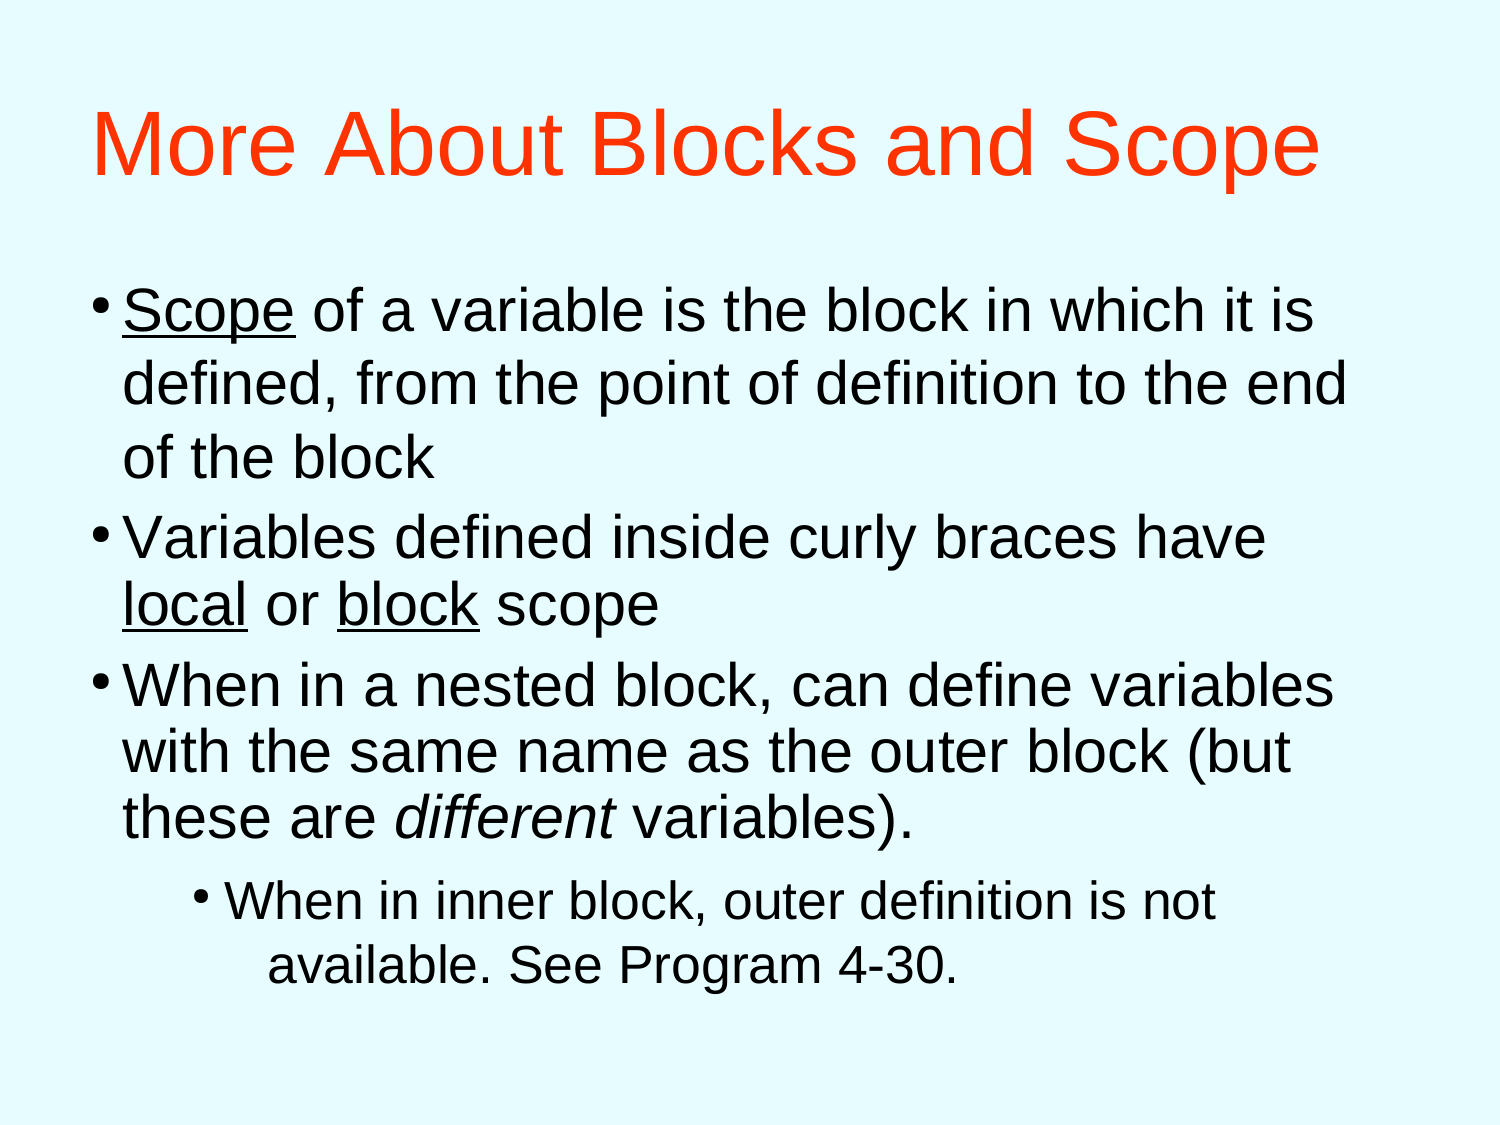

# More About Blocks and Scope
Scope of a variable is the block in which it is defined, from the point of definition to the end of the block
Variables defined inside curly braces have local or block scope
When in a nested block, can define variables with the same name as the outer block (but these are different variables).
When in inner block, outer definition is not available. See Program 4-30.